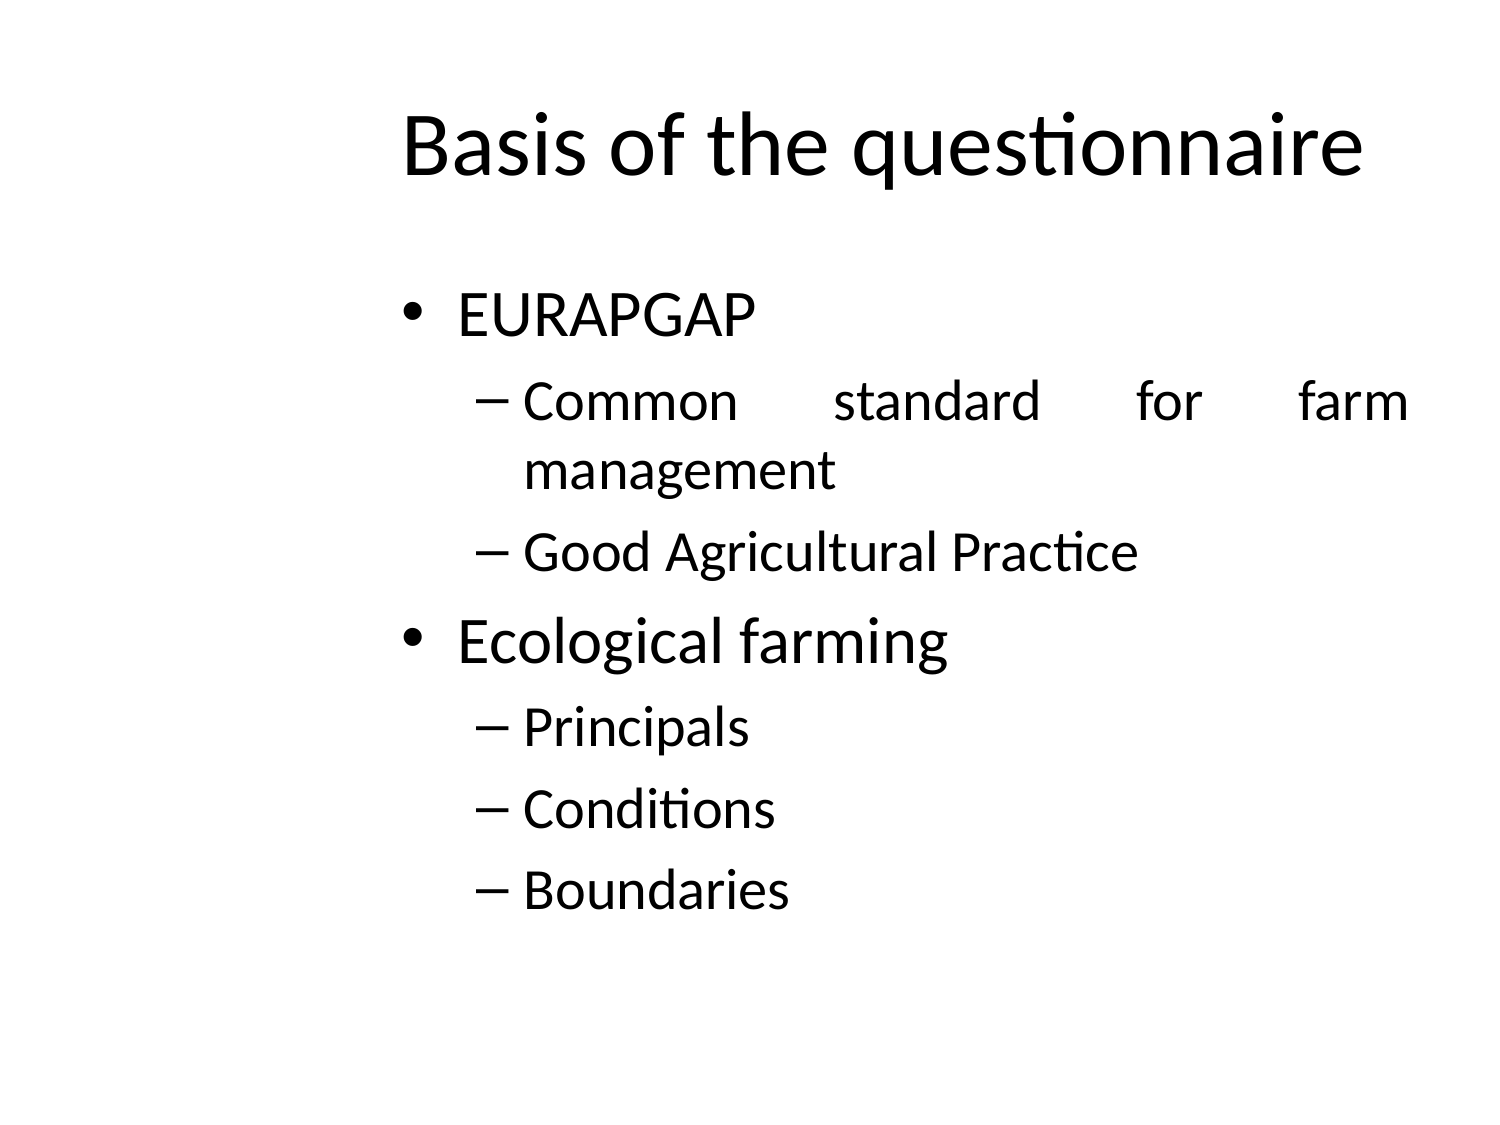

# Basis of the questionnaire
EURAPGAP
Common standard for farm management
Good Agricultural Practice
Ecological farming
Principals
Conditions
Boundaries